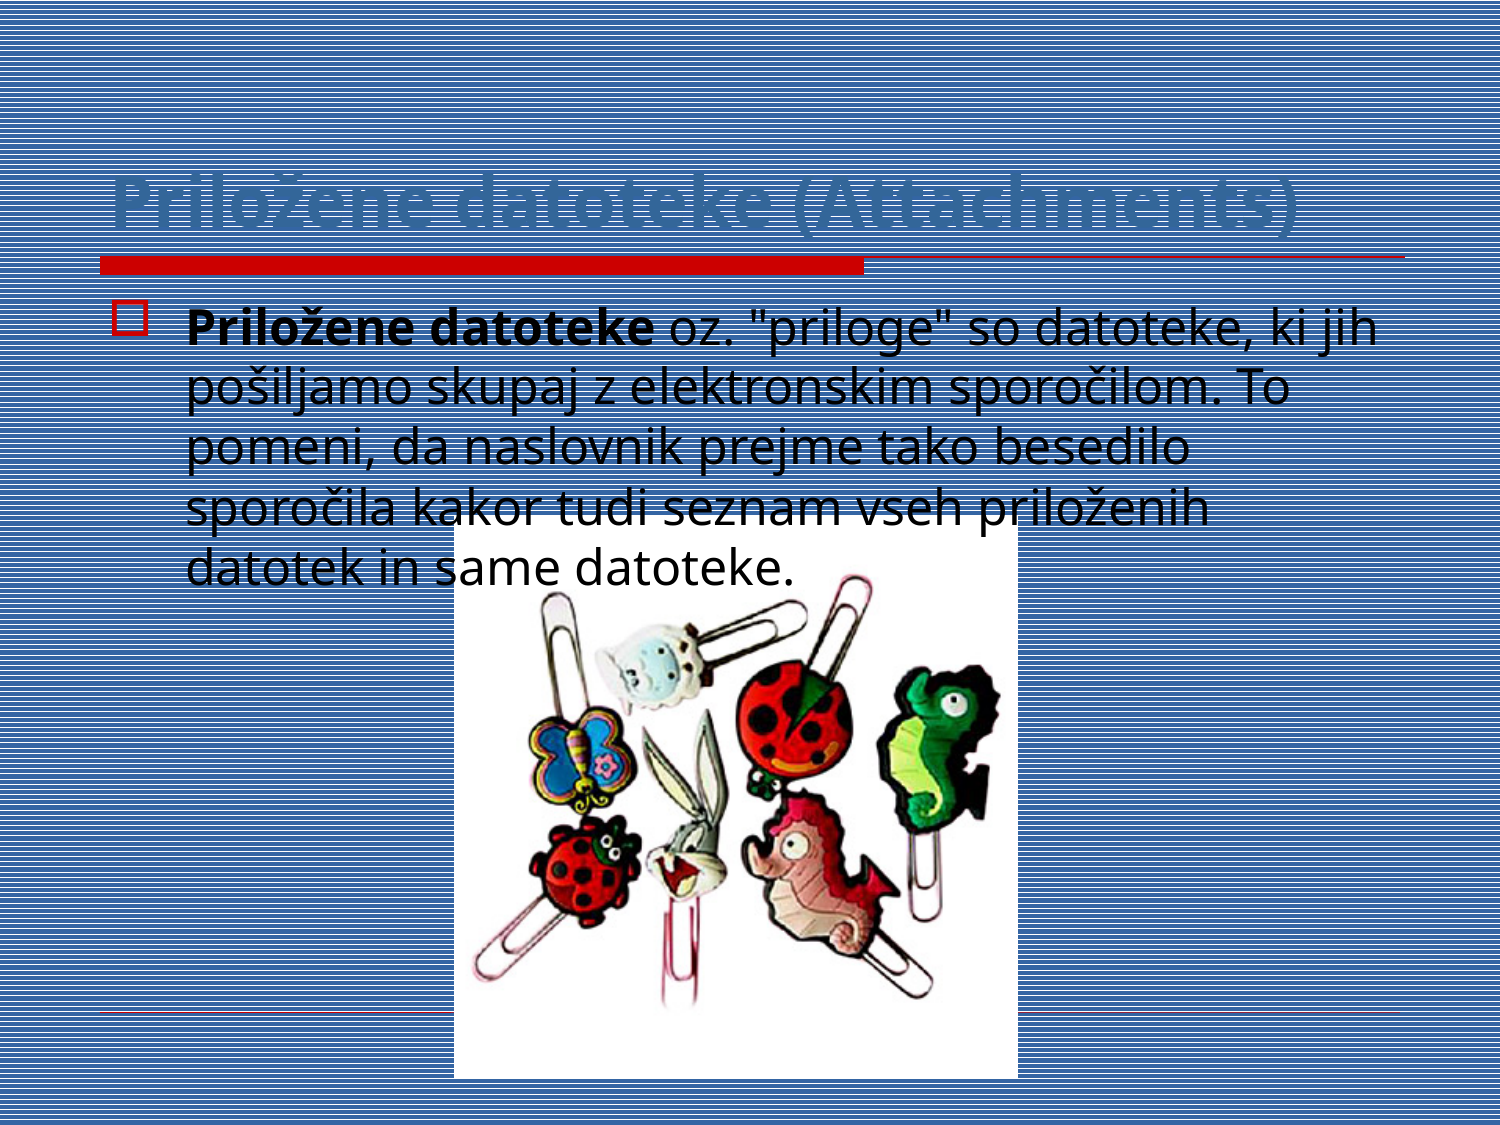

# Priložene datoteke (Attachments)
Priložene datoteke oz. "priloge" so datoteke, ki jih pošiljamo skupaj z elektronskim sporočilom. To pomeni, da naslovnik prejme tako besedilo sporočila kakor tudi seznam vseh priloženih datotek in same datoteke.